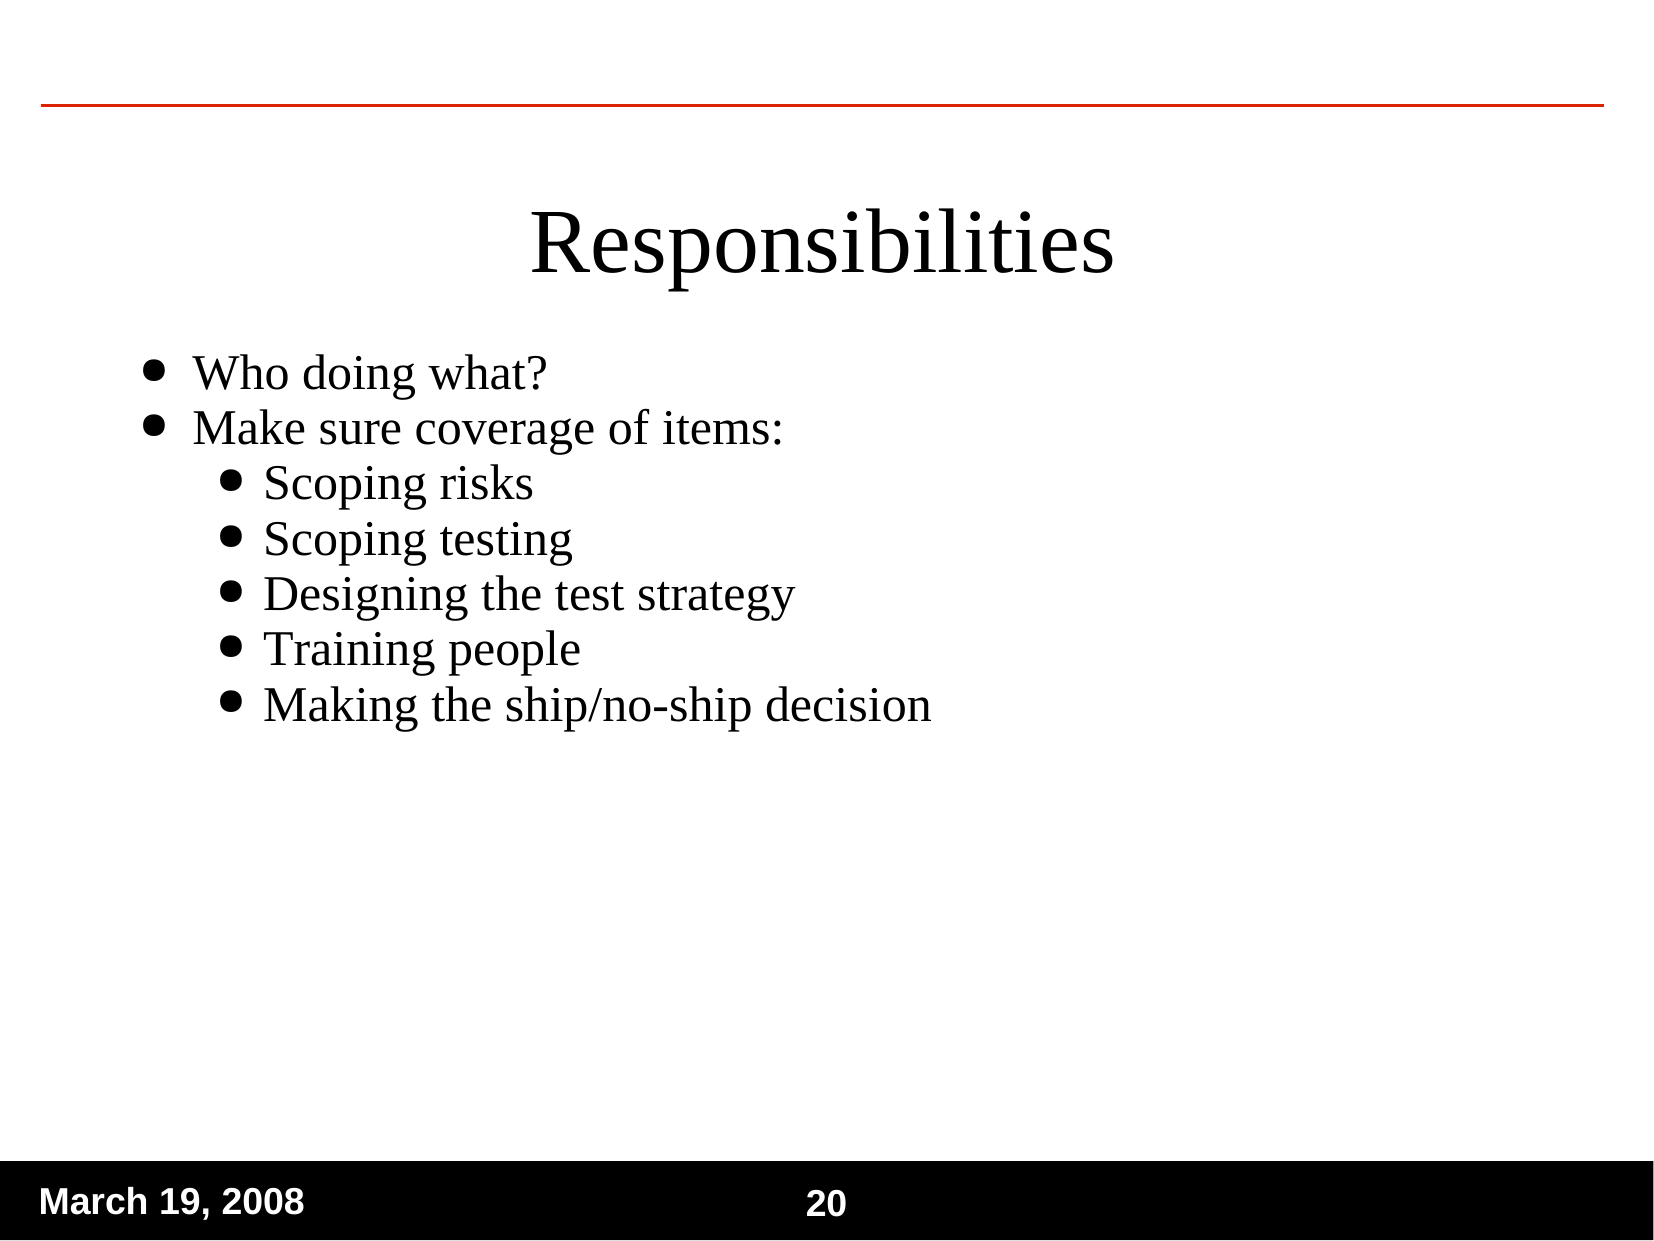

# Responsibilities
Who doing what?
Make sure coverage of items:
Scoping risks
Scoping testing
Designing the test strategy
Training people
Making the ship/no-ship decision